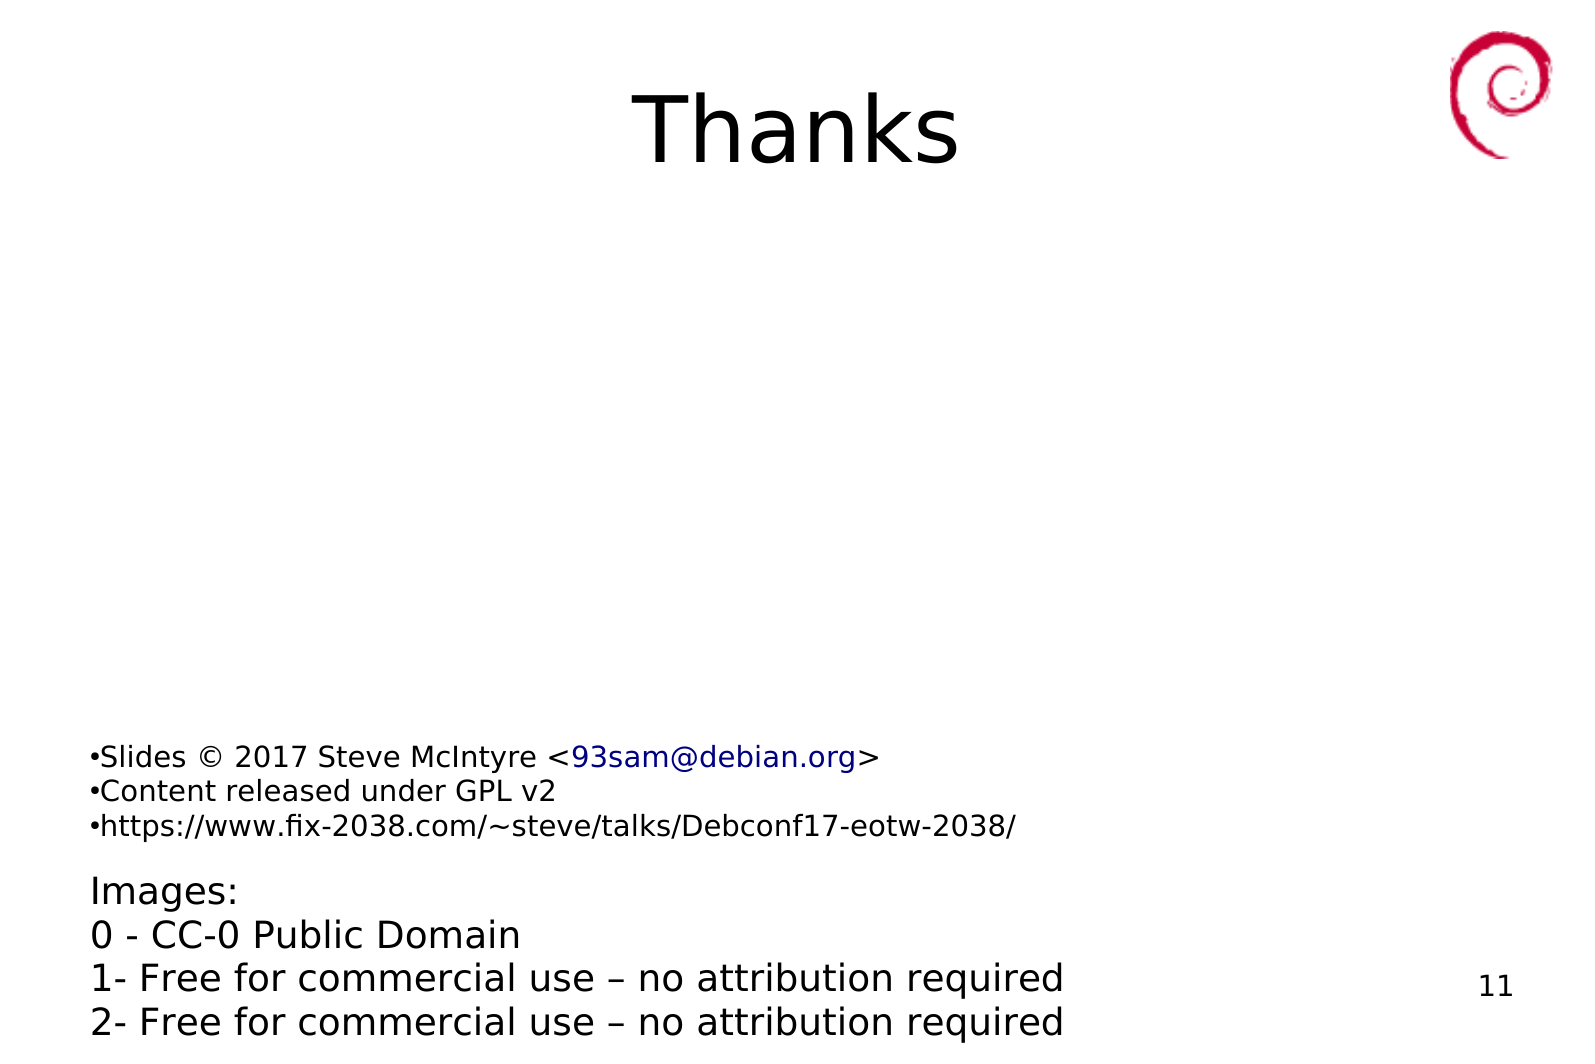

# Thanks
Slides © 2017 Steve McIntyre <93sam@debian.org>
Content released under GPL v2
https://www.fix-2038.com/~steve/talks/Debconf17-eotw-2038/
Images:
0 - CC-0 Public Domain San Diego Air and Space Museum Archive
1- Free for commercial use – no attribution required Pixabay
2- Free for commercial use – no attribution required Pixabay
11